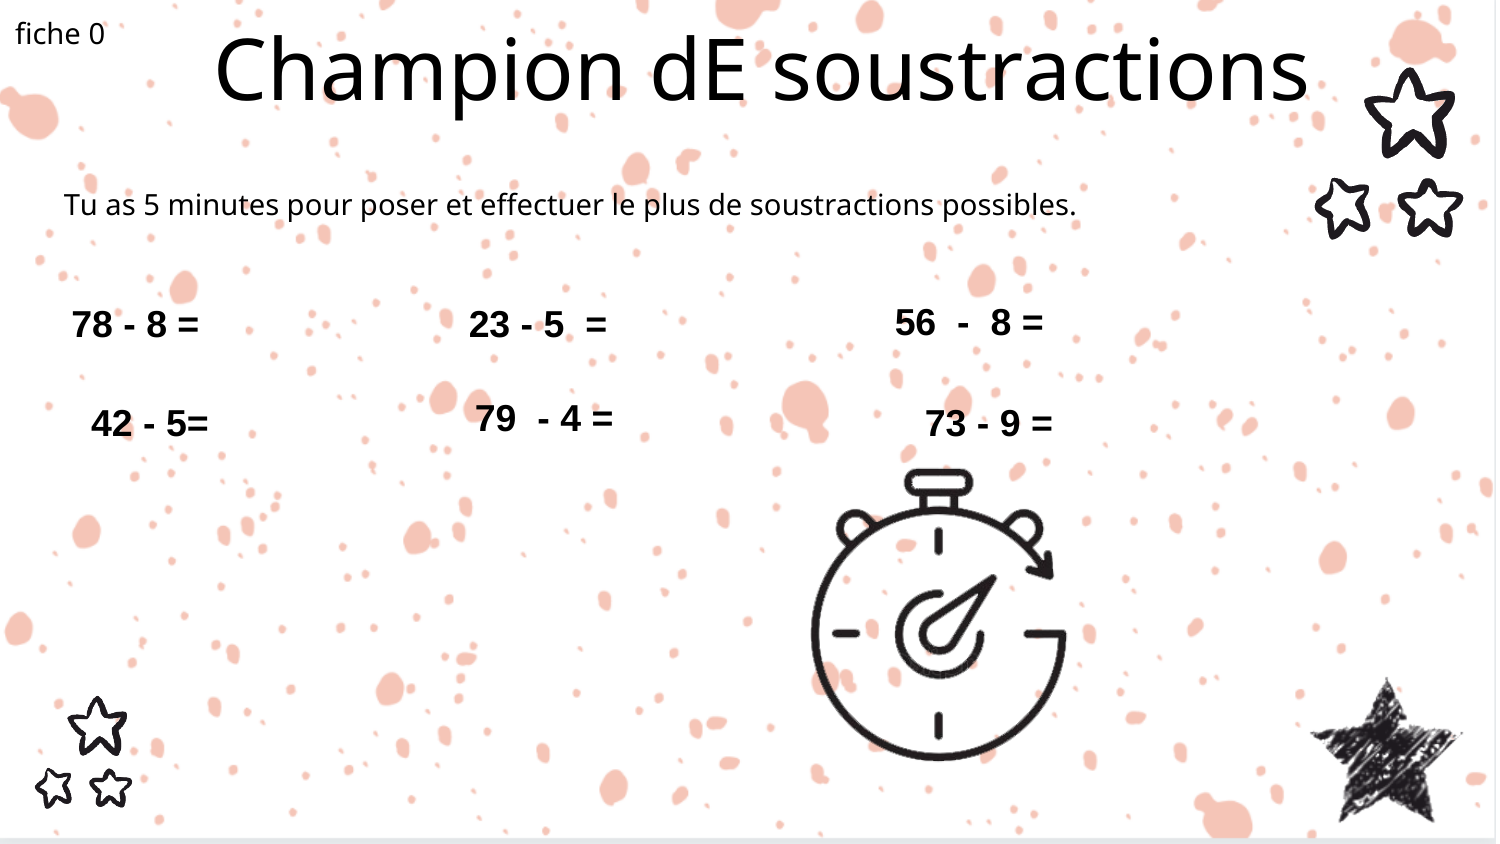

fiche 0
Champion dE soustractions
Tu as 5 minutes pour poser et effectuer le plus de soustractions possibles.
56 - 8 =
 78 - 8 =
23 - 5 =
79 - 4 =
42 - 5=
73 - 9 =